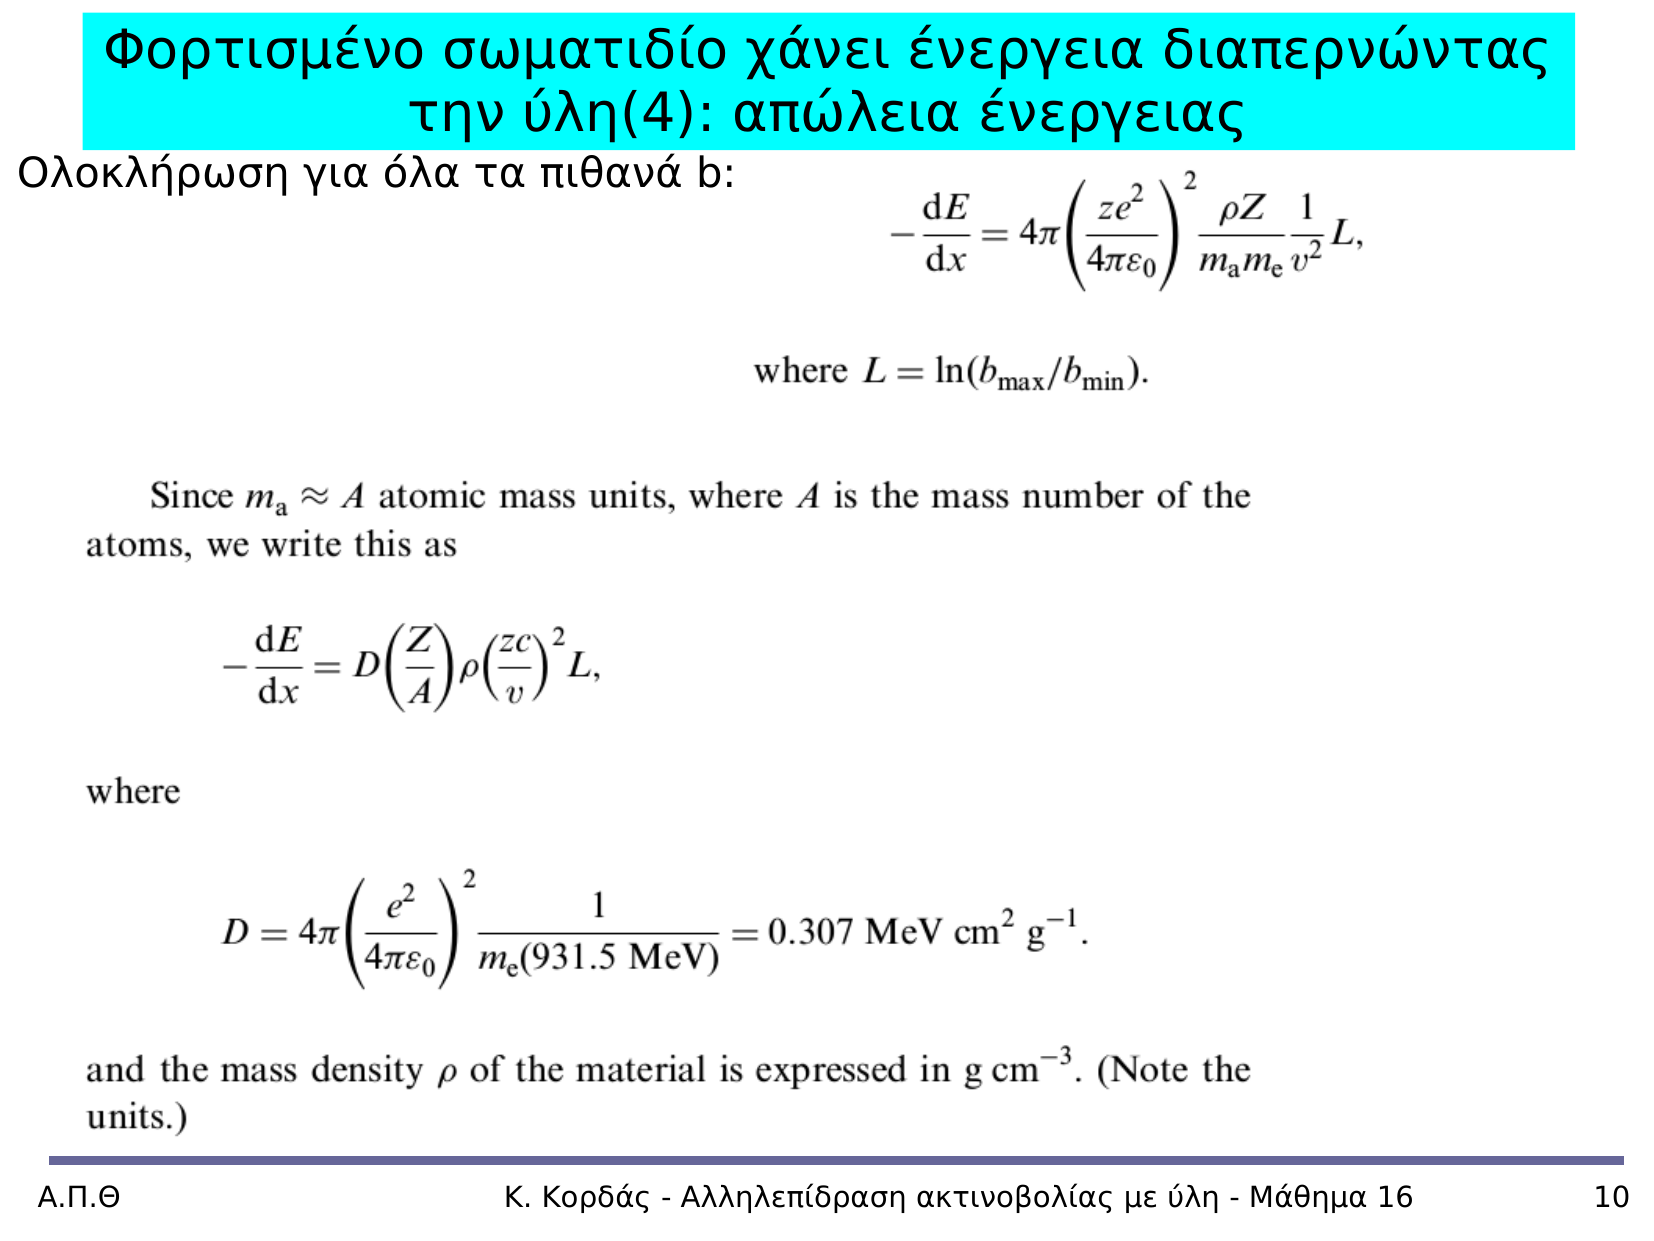

# Φορτισμένο σωματιδίο χάνει ένεργεια διαπερνώντας την ύλη(4): απώλεια ένεργειας
Ολοκλήρωση για όλα τα πιθανά b:
Α.Π.Θ
Κ. Κορδάς - Αλληλεπίδραση ακτινοβολίας με ύλη - Μάθημα 16
10